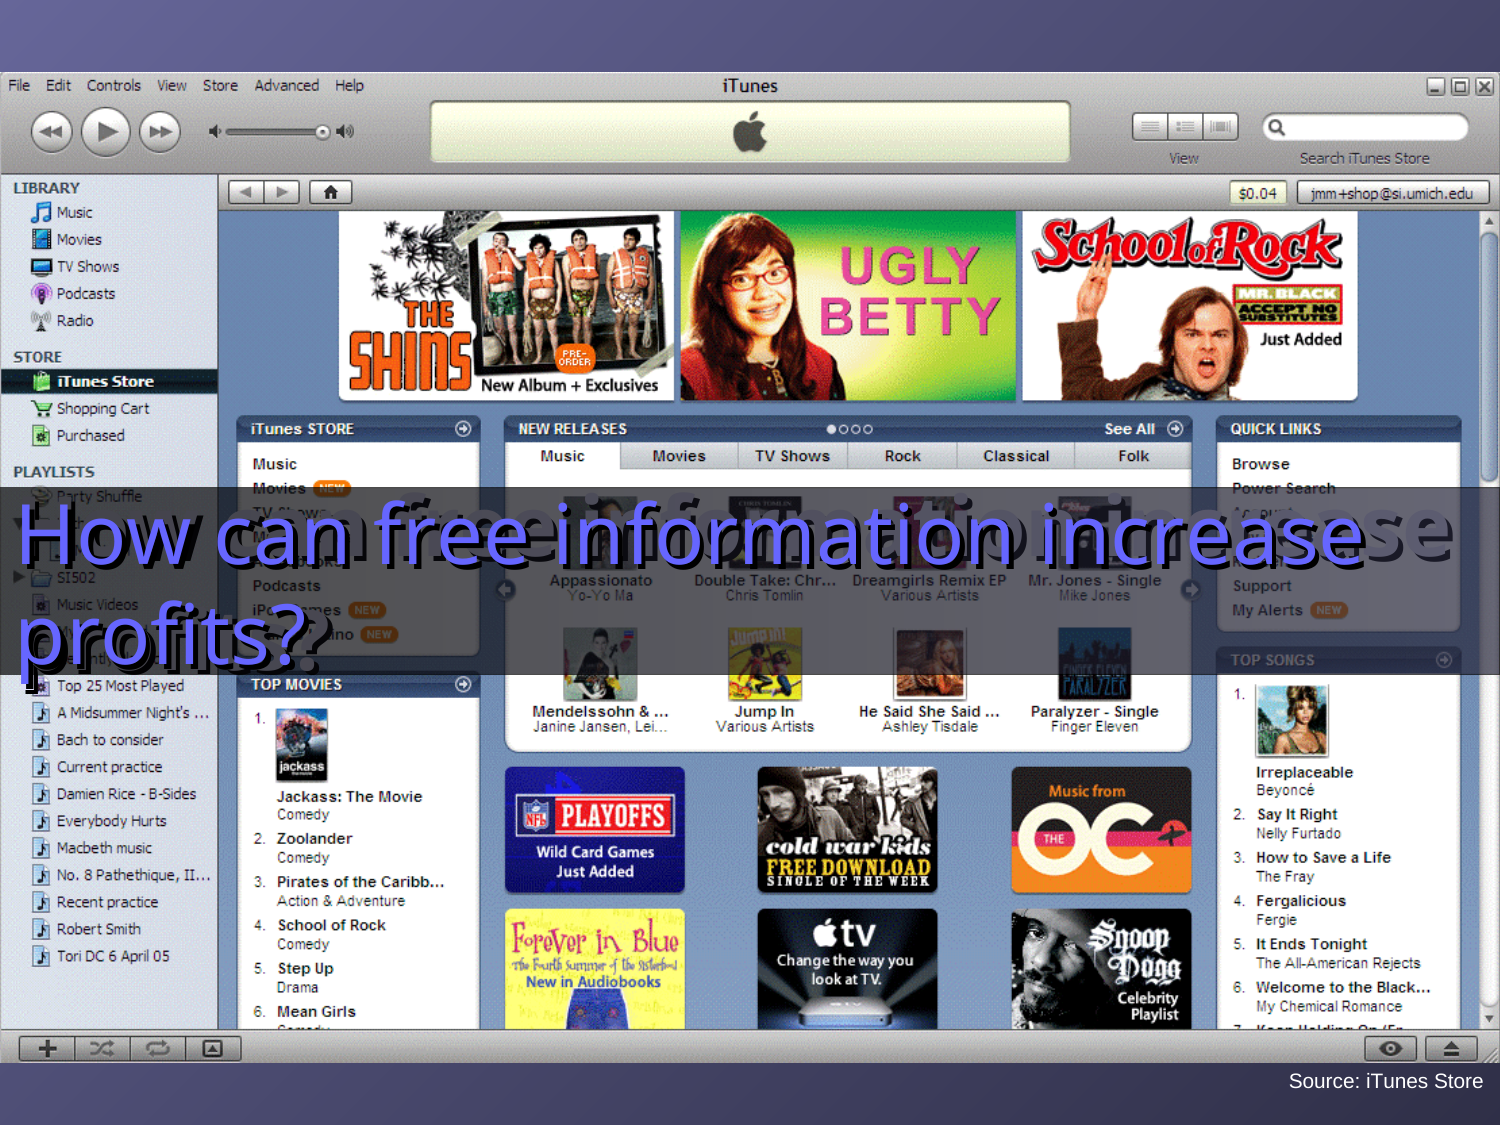

# How can free information increase profits?
How can free information increase profits?
Source: iTunes Store